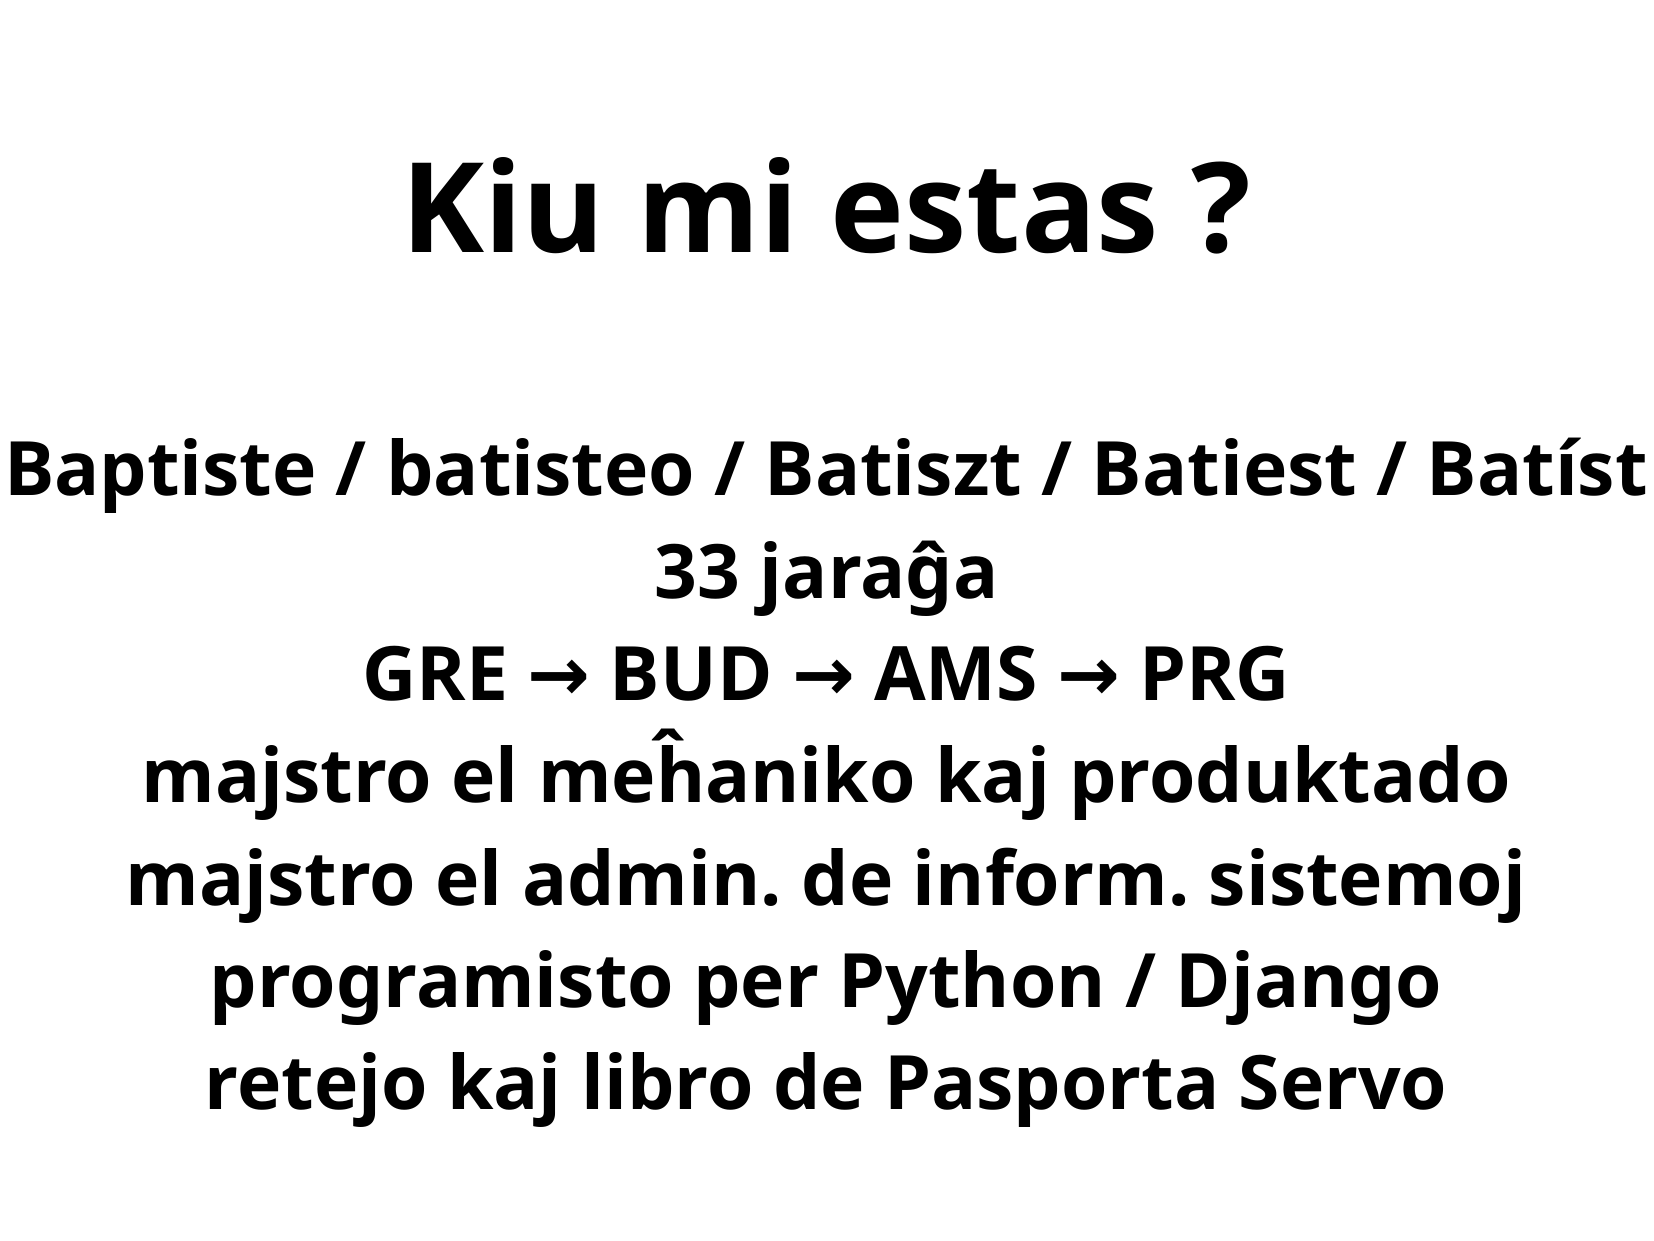

# Kiu mi estas ?
Baptiste / batisteo / Batiszt / Batiest / Batíst
33 jaraĝa
GRE → BUD → AMS → PRG
majstro el meĥaniko kaj produktado
majstro el admin. de inform. sistemoj
programisto per Python / Django
retejo kaj libro de Pasporta Servo